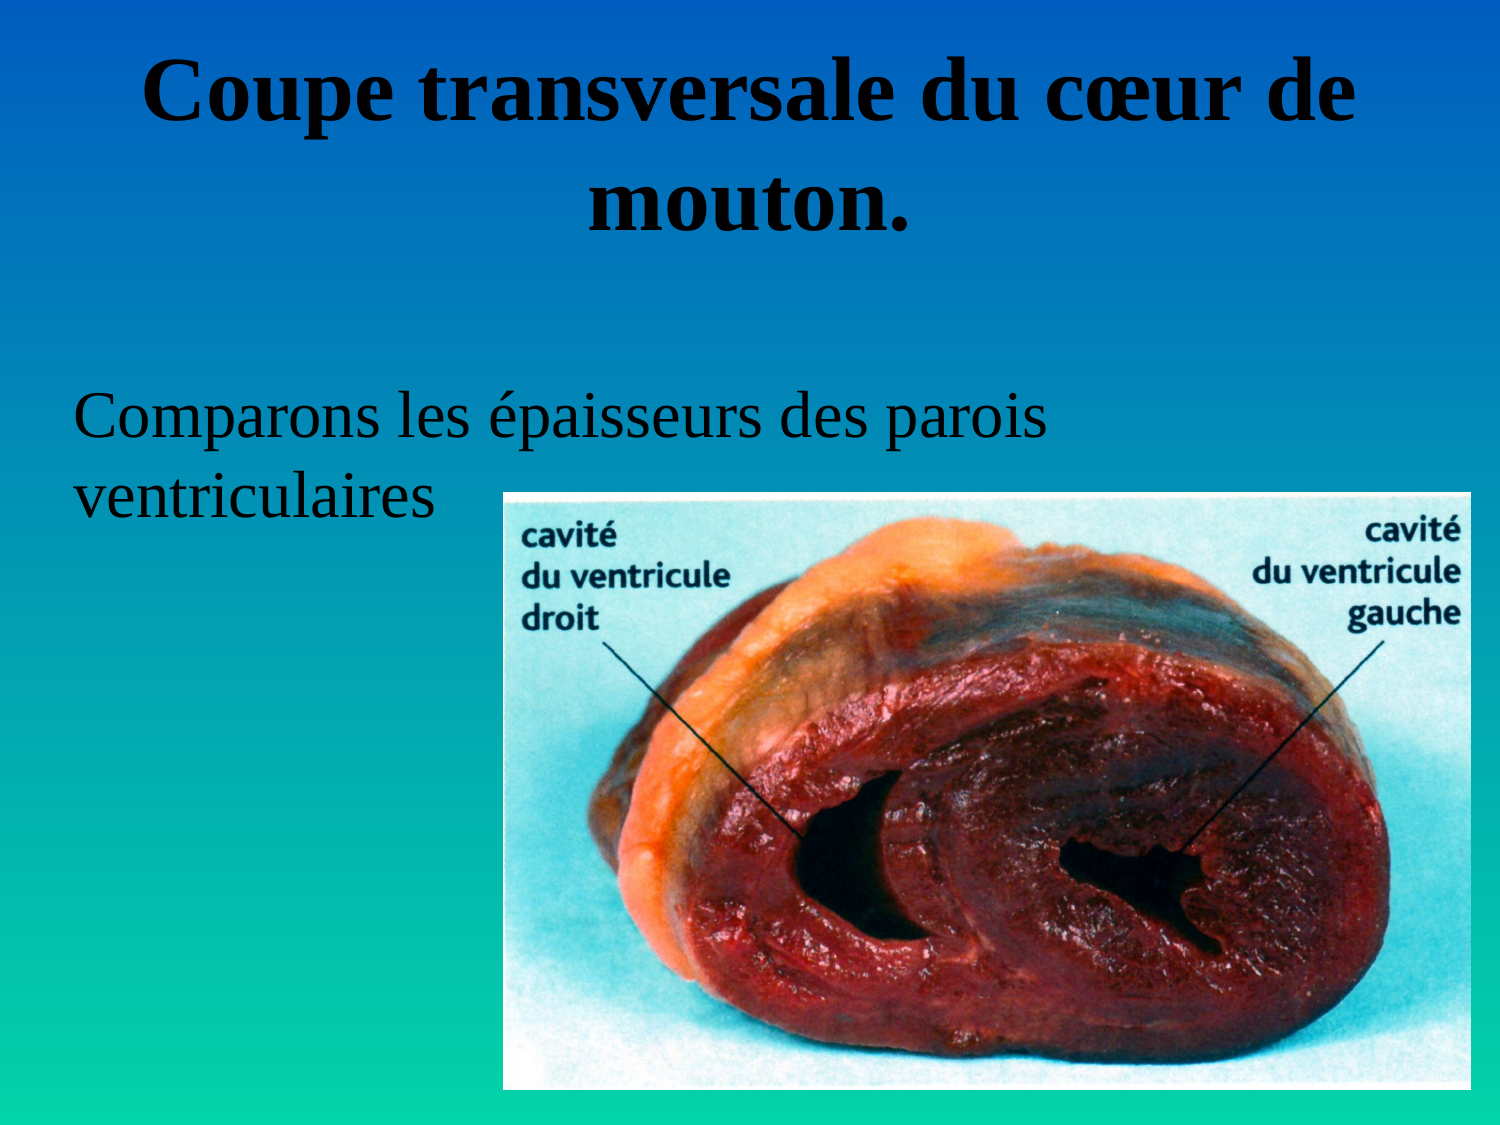

Coupe transversale du cœur de mouton.
Comparons les épaisseurs des parois ventriculaires